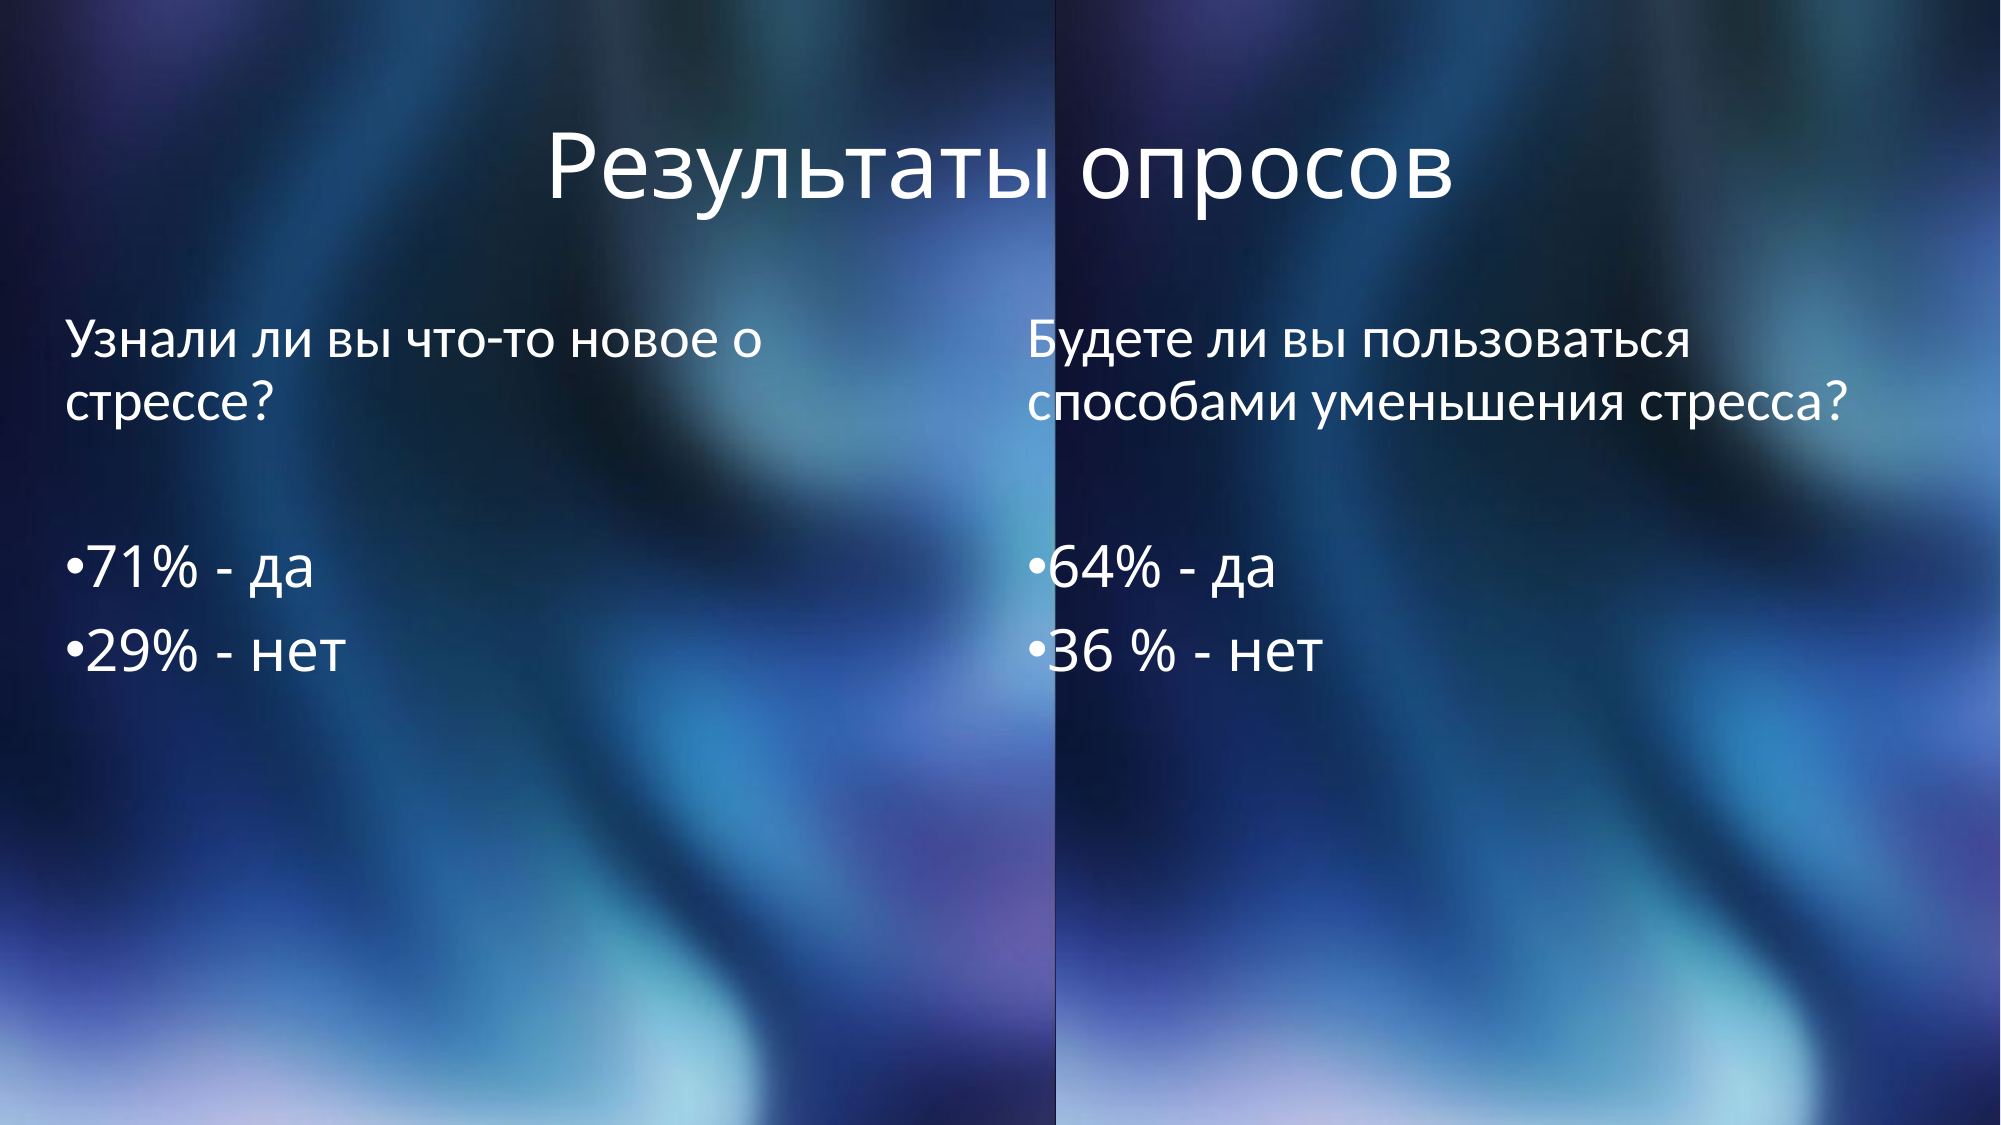

# Результаты опросов
Узнали ли вы что-то новое о стрессе?
71% - да
29% - нет
Будете ли вы пользоваться способами уменьшения стресса?
64% - да
36 % - нет